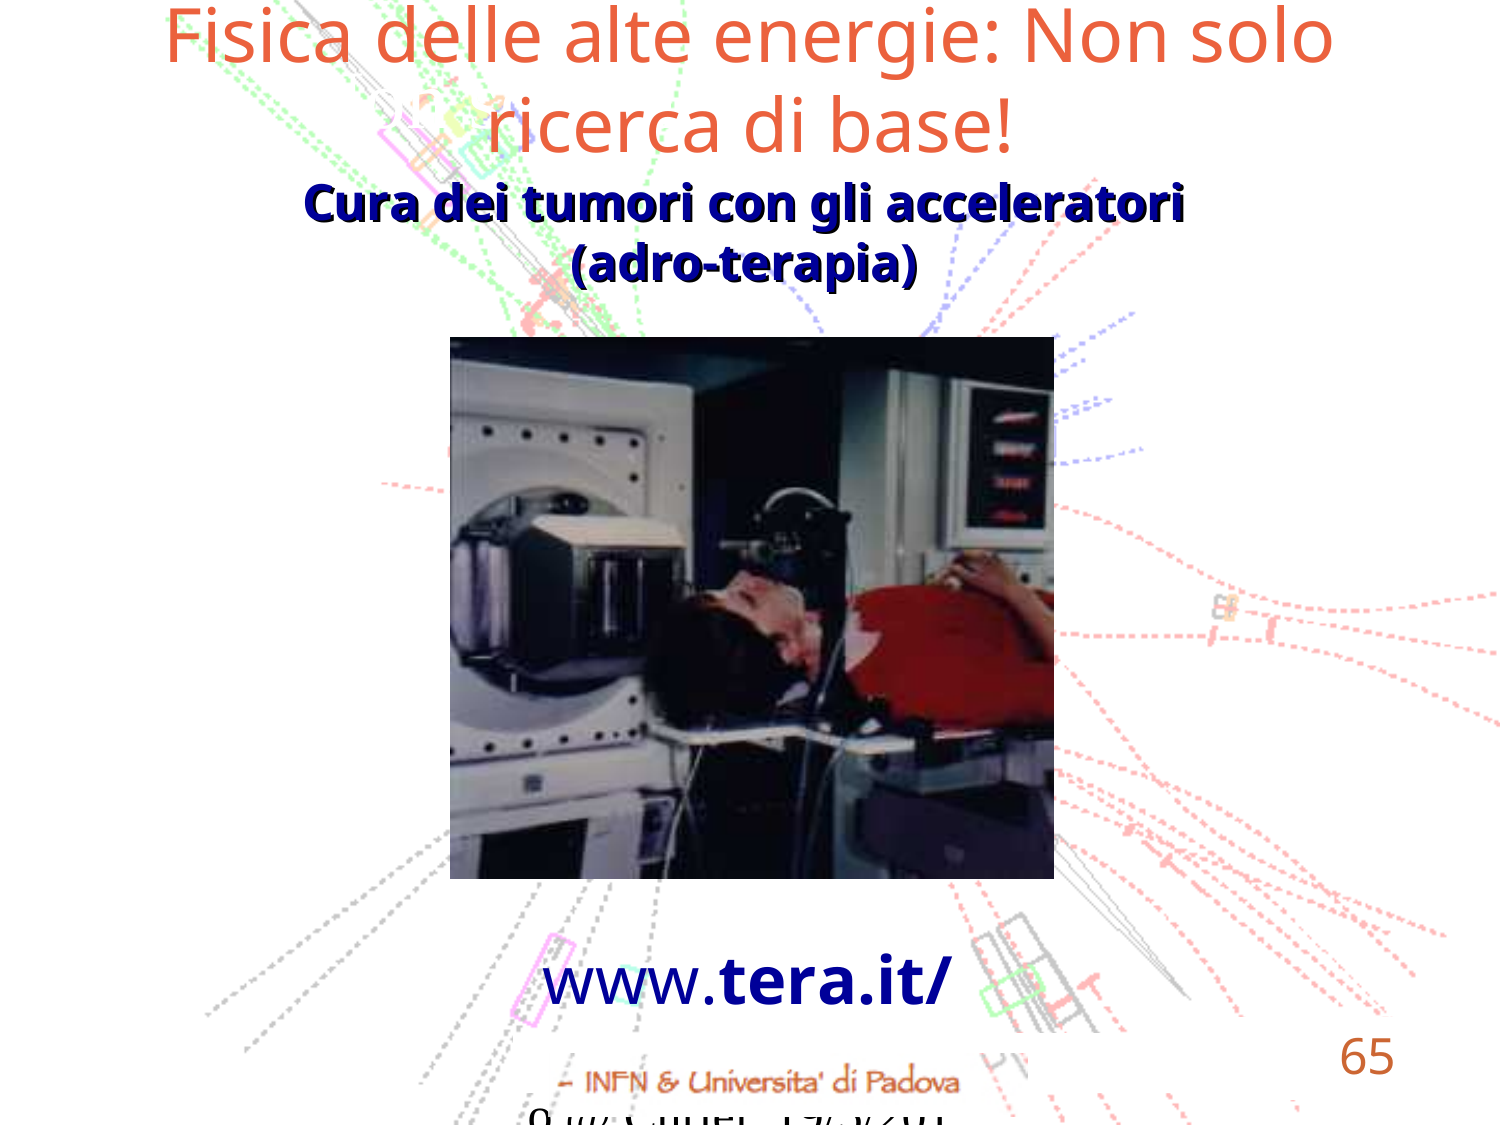

Fisica delle alte energie: Non solo ricerca di base!
# Non solo ricerca di base (2)….
Cura dei tumori con gli acceleratori (adro-terapia)
www.tera.it/
U.Gasparini Incontro @ Curiel 19/5/2010
65